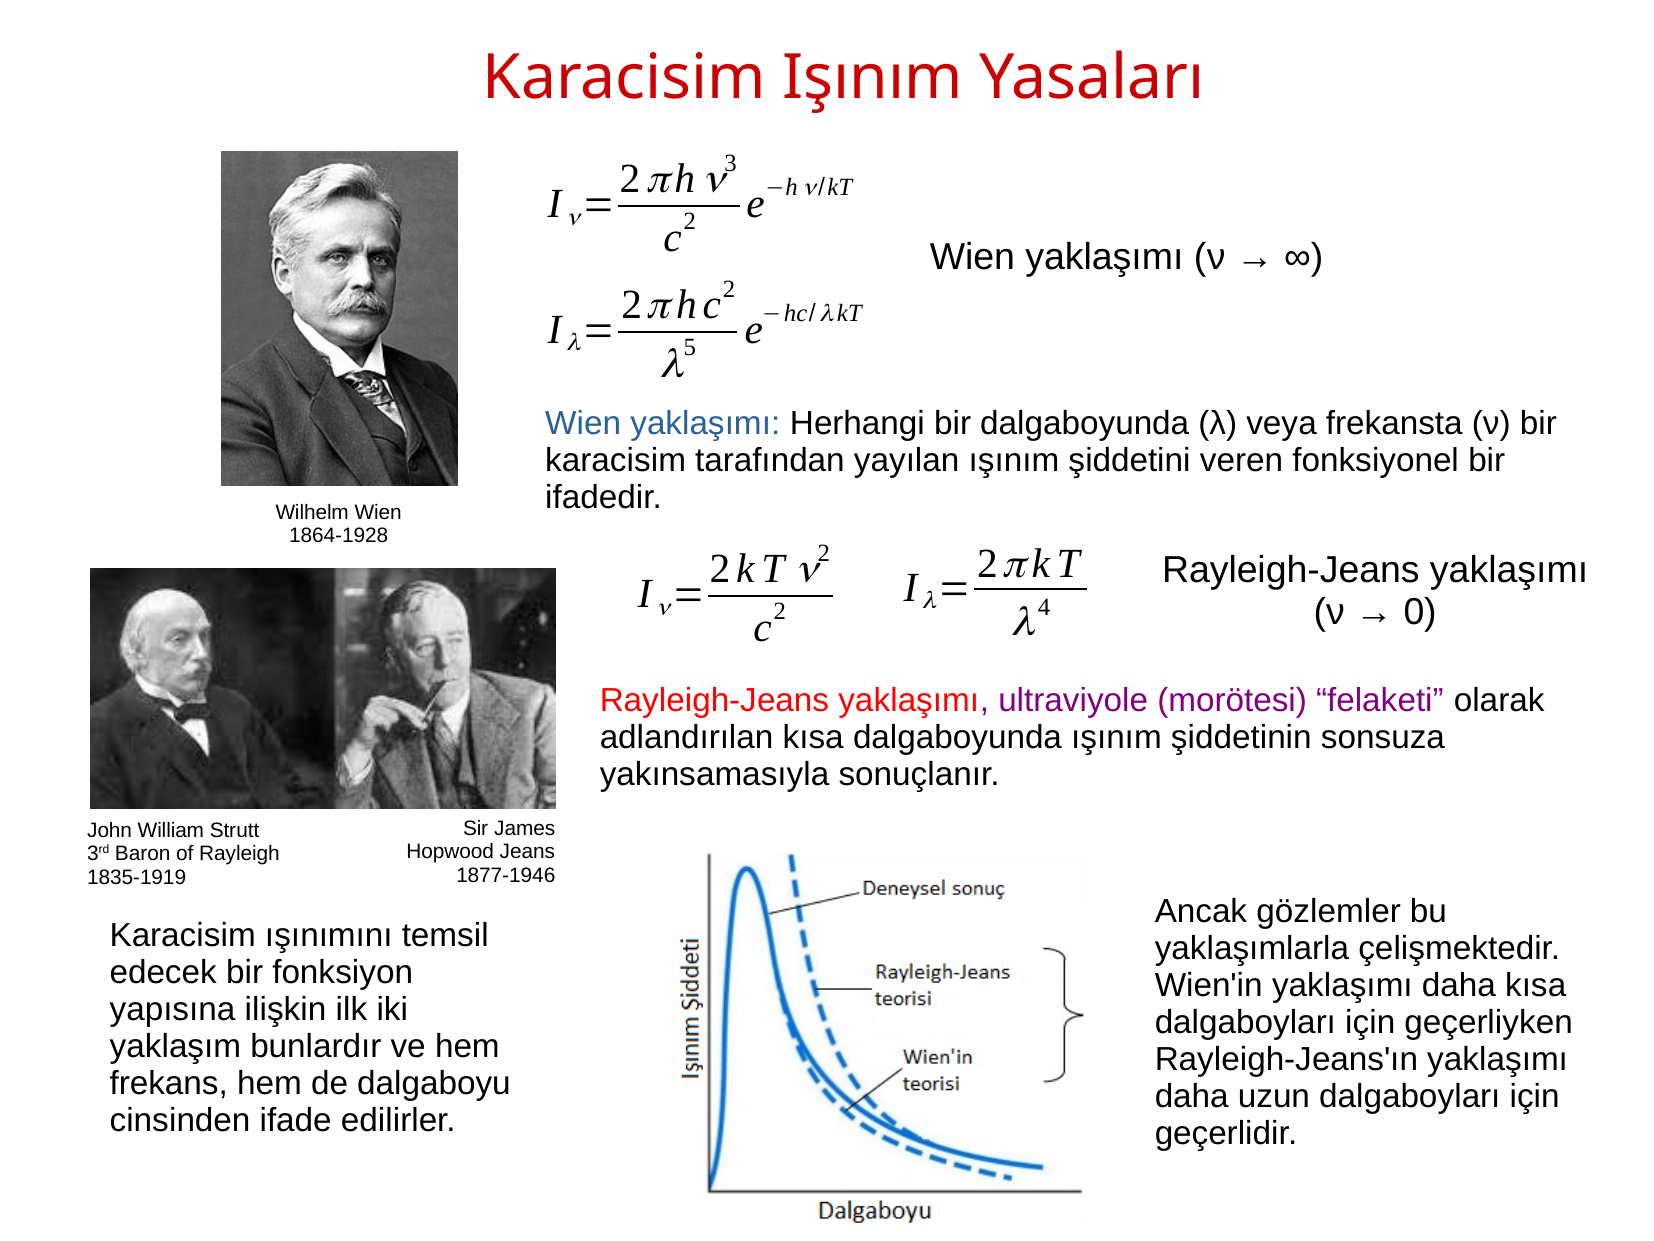

# Karacisim Işınım Yasaları
Wien yaklaşımı (ν → ∞)
Wien yaklaşımı: Herhangi bir dalgaboyunda (λ) veya frekansta (ν) bir karacisim tarafından yayılan ışınım şiddetini veren fonksiyonel bir ifadedir.
Wilhelm Wien
1864-1928
Rayleigh-Jeans yaklaşımı (ν → 0)
Rayleigh-Jeans yaklaşımı, ultraviyole (morötesi) “felaketi” olarak adlandırılan kısa dalgaboyunda ışınım şiddetinin sonsuza yakınsamasıyla sonuçlanır.
Sir James
Hopwood Jeans
1877-1946
John William Strutt
3rd Baron of Rayleigh
1835-1919
Ancak gözlemler bu yaklaşımlarla çelişmektedir. Wien'in yaklaşımı daha kısa dalgaboyları için geçerliyken Rayleigh-Jeans'ın yaklaşımı daha uzun dalgaboyları için geçerlidir.
Karacisim ışınımını temsil edecek bir fonksiyon yapısına ilişkin ilk iki yaklaşım bunlardır ve hem frekans, hem de dalgaboyu cinsinden ifade edilirler.